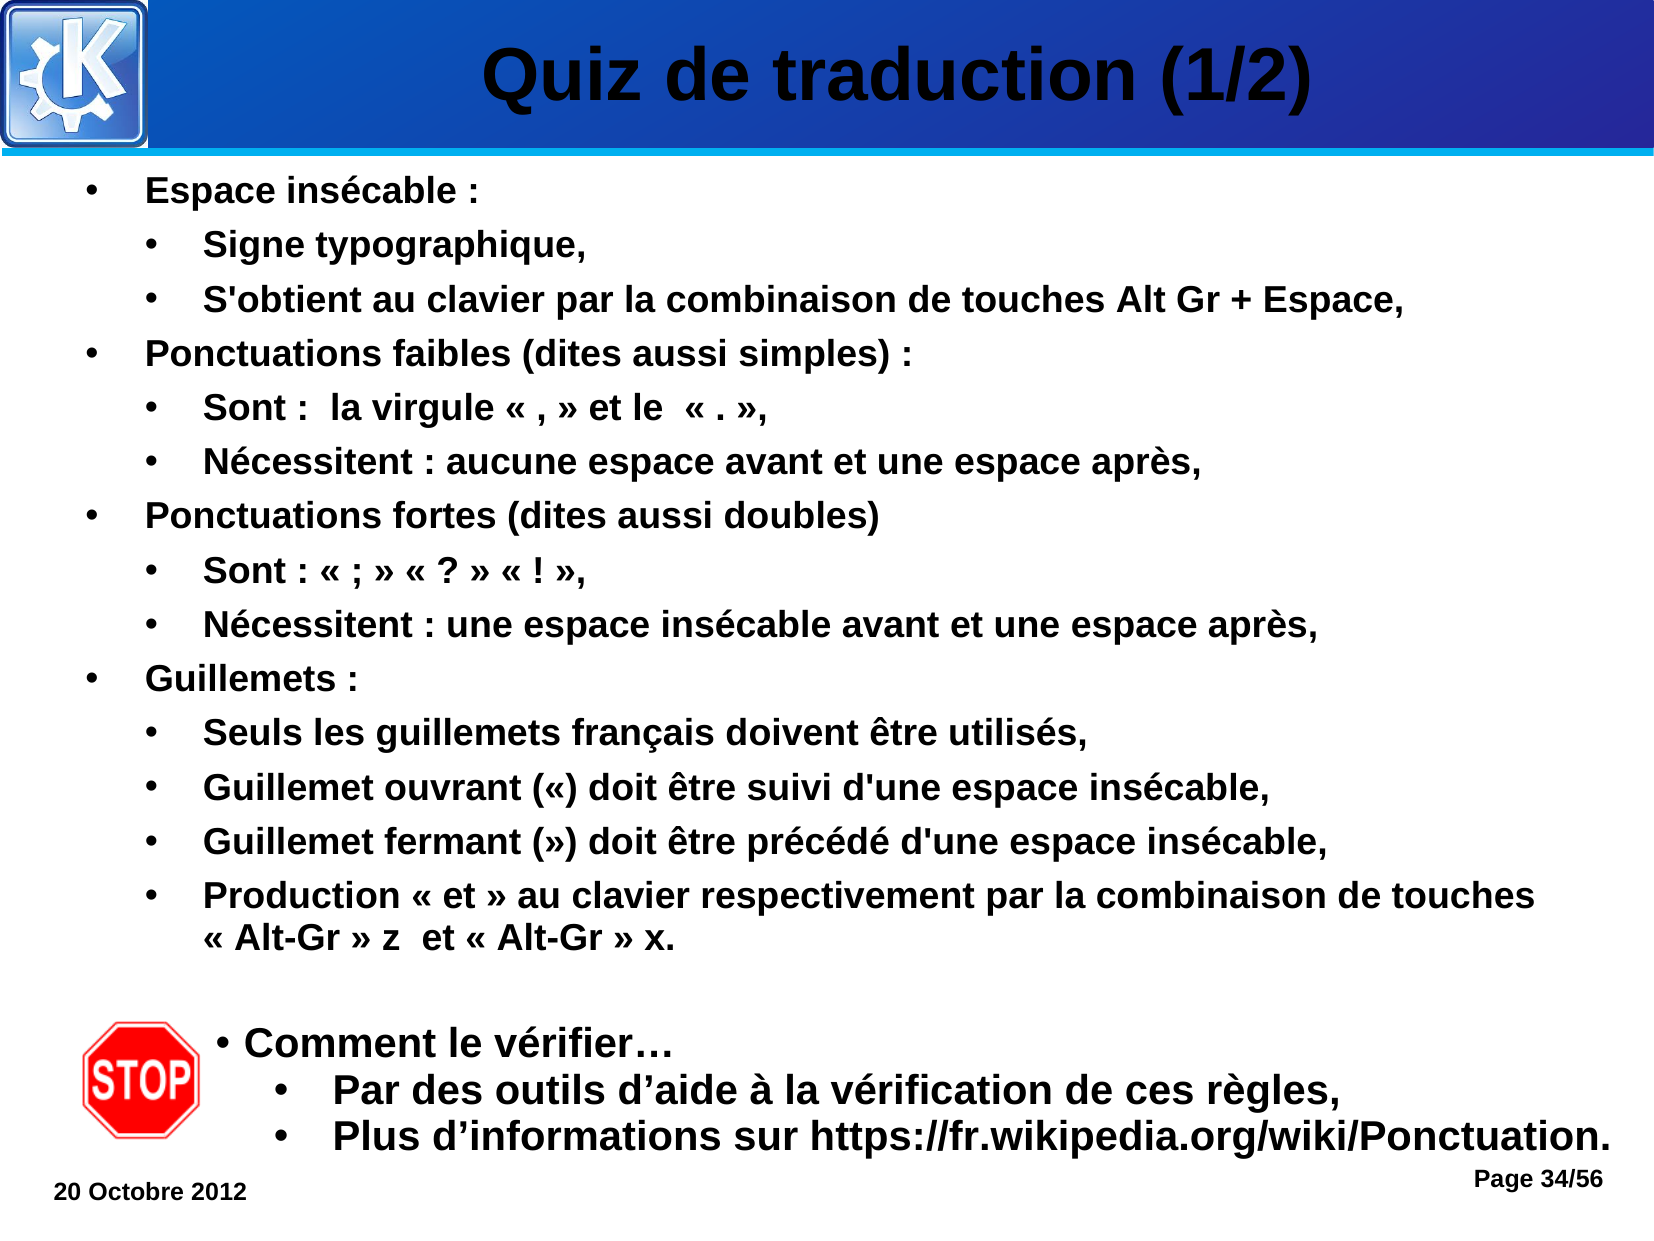

Quiz de traduction (1/2)
Espace insécable :
Signe typographique,
S'obtient au clavier par la combinaison de touches Alt Gr + Espace,
Ponctuations faibles (dites aussi simples) :
Sont : la virgule « , » et le  « . »,
Nécessitent : aucune espace avant et une espace après,
Ponctuations fortes (dites aussi doubles)
Sont : « ; » « ? » « ! »,
Nécessitent : une espace insécable avant et une espace après,
Guillemets :
Seuls les guillemets français doivent être utilisés,
Guillemet ouvrant («) doit être suivi d'une espace insécable,
Guillemet fermant (») doit être précédé d'une espace insécable,
Production « et » au clavier respectivement par la combinaison de touches « Alt-Gr » z et « Alt-Gr » x.
Comment le vérifier…
Par des outils d’aide à la vérification de ces règles,
Plus d’informations sur https://fr.wikipedia.org/wiki/Ponctuation.